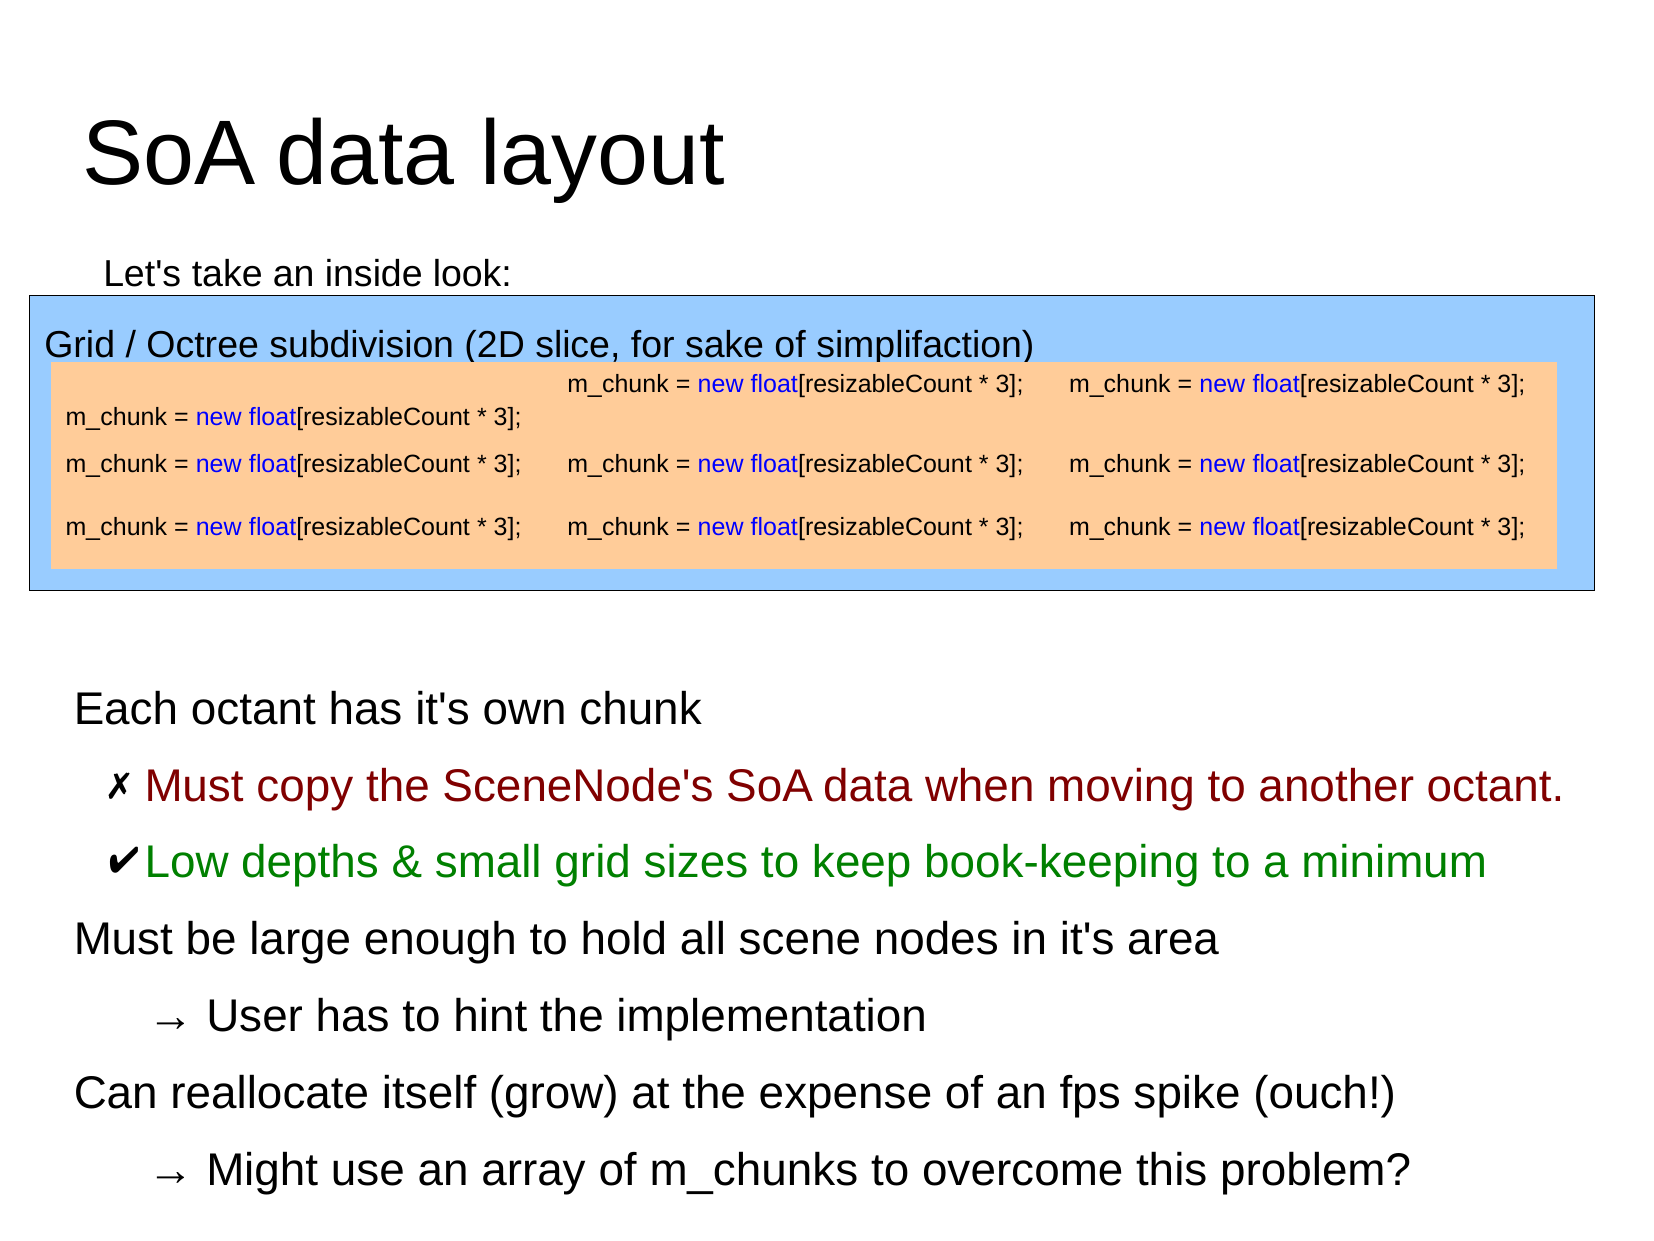

# SoA data layout
Let's take an inside look:
Grid / Octree subdivision (2D slice, for sake of simplifaction)
| m\_chunk = new float[resizableCount \* 3]; | m\_chunk = new float[resizableCount \* 3]; | m\_chunk = new float[resizableCount \* 3]; |
| --- | --- | --- |
| m\_chunk = new float[resizableCount \* 3]; | m\_chunk = new float[resizableCount \* 3]; | m\_chunk = new float[resizableCount \* 3]; |
| m\_chunk = new float[resizableCount \* 3]; | m\_chunk = new float[resizableCount \* 3]; | m\_chunk = new float[resizableCount \* 3]; |
Each octant has it's own chunk
Must copy the SceneNode's SoA data when moving to another octant.
Low depths & small grid sizes to keep book-keeping to a minimum
Must be large enough to hold all scene nodes in it's area
	→ User has to hint the implementation
Can reallocate itself (grow) at the expense of an fps spike (ouch!)
	→ Might use an array of m_chunks to overcome this problem?